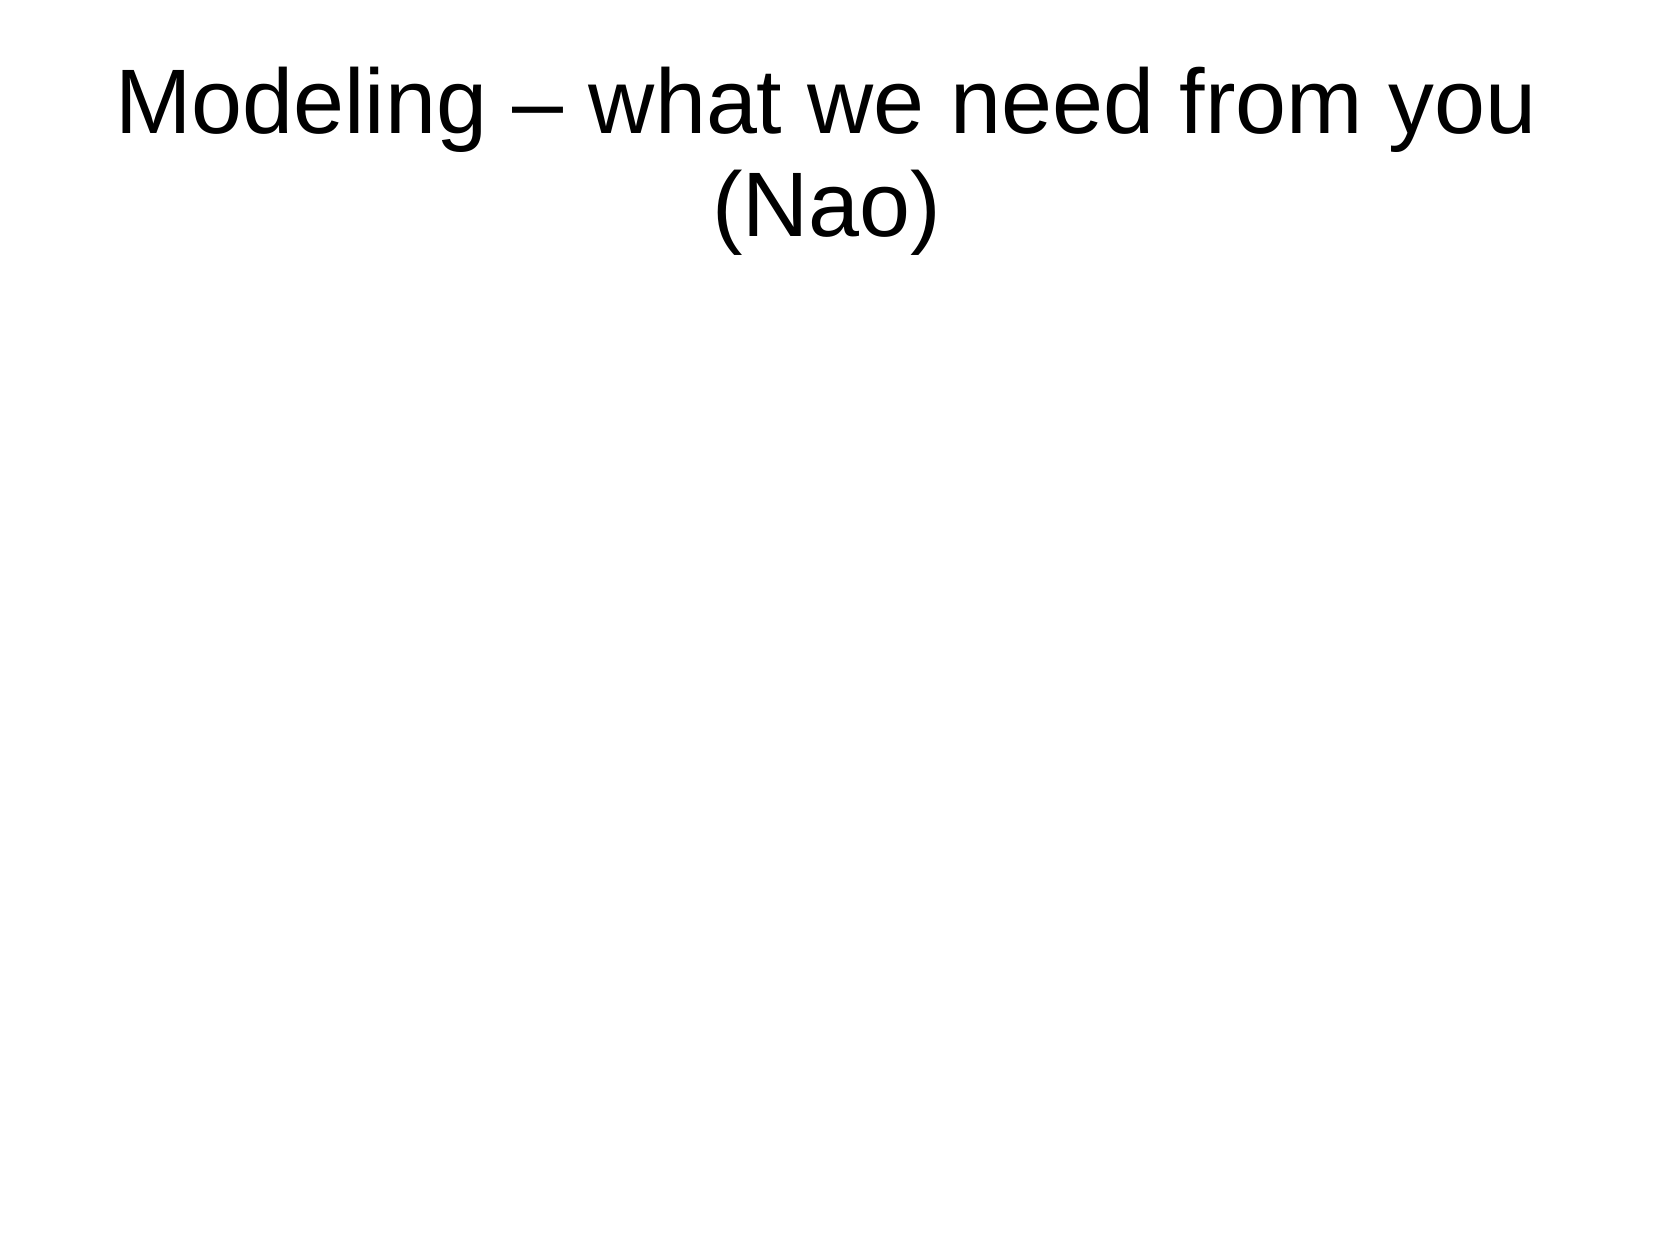

# Modeling – what we need from you (Nao)